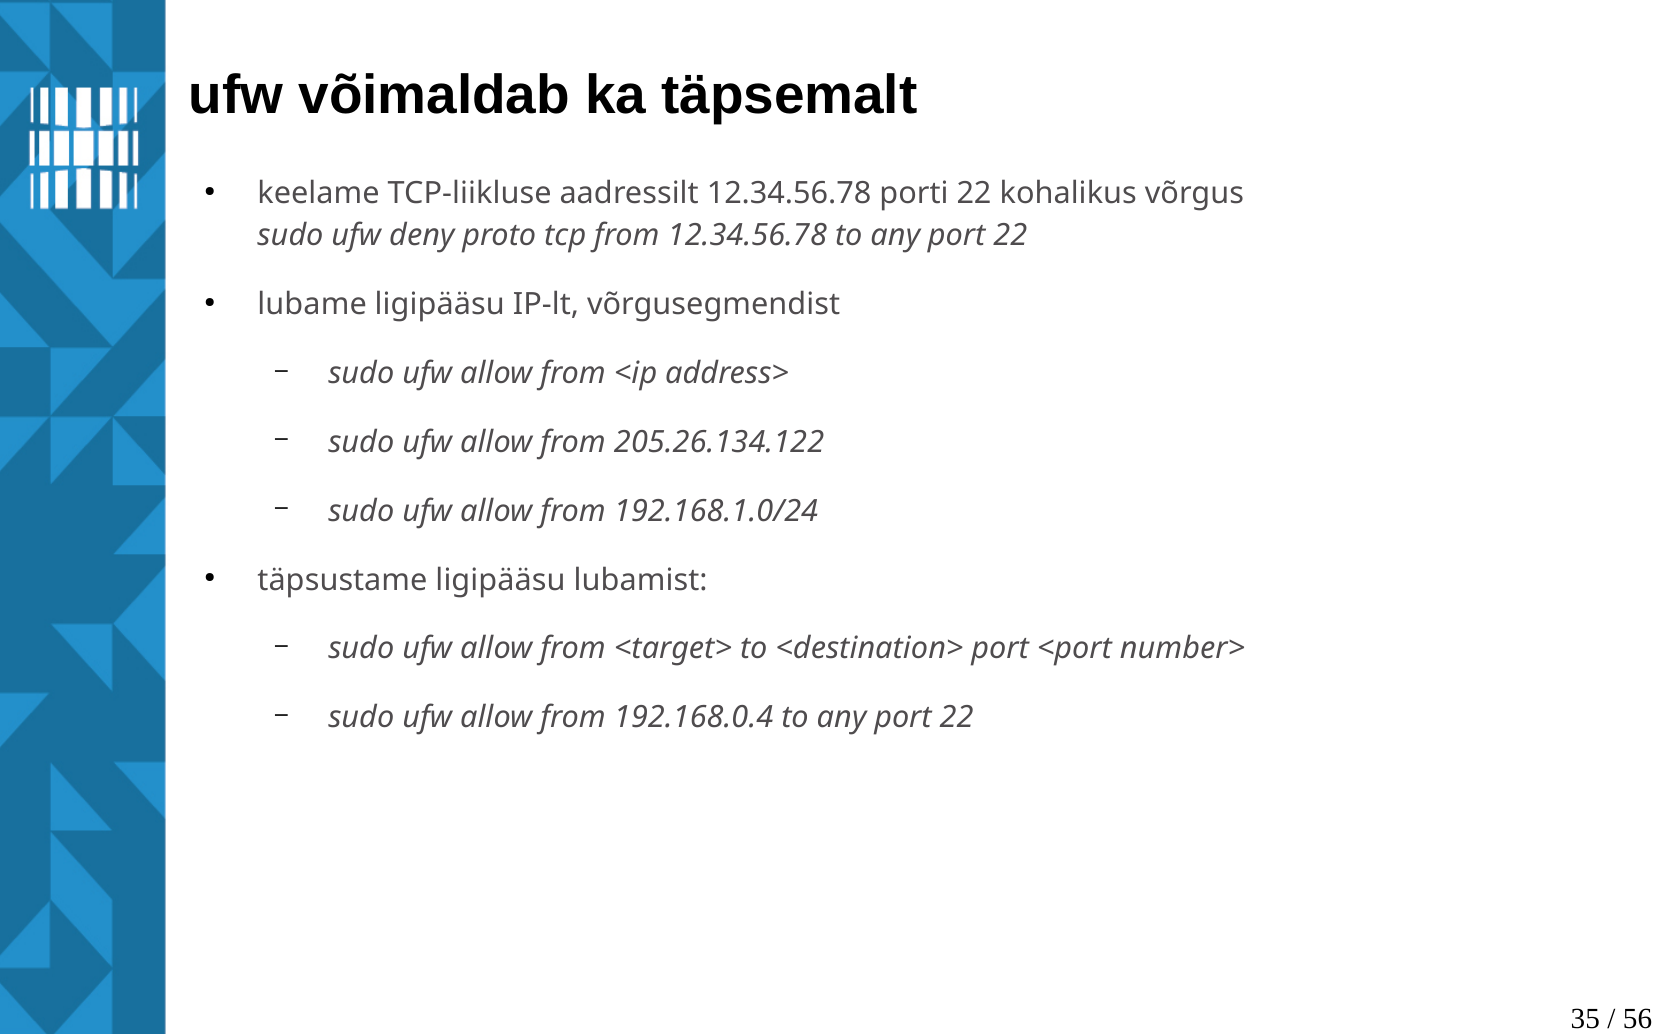

# ufw võimaldab ka täpsemalt
keelame TCP-liikluse aadressilt 12.34.56.78 porti 22 kohalikus võrgus
sudo ufw deny proto tcp from 12.34.56.78 to any port 22
lubame ligipääsu IP-lt, võrgusegmendist
sudo ufw allow from <ip address>
sudo ufw allow from 205.26.134.122
sudo ufw allow from 192.168.1.0/24
täpsustame ligipääsu lubamist:
sudo ufw allow from <target> to <destination> port <port number>
sudo ufw allow from 192.168.0.4 to any port 22
35